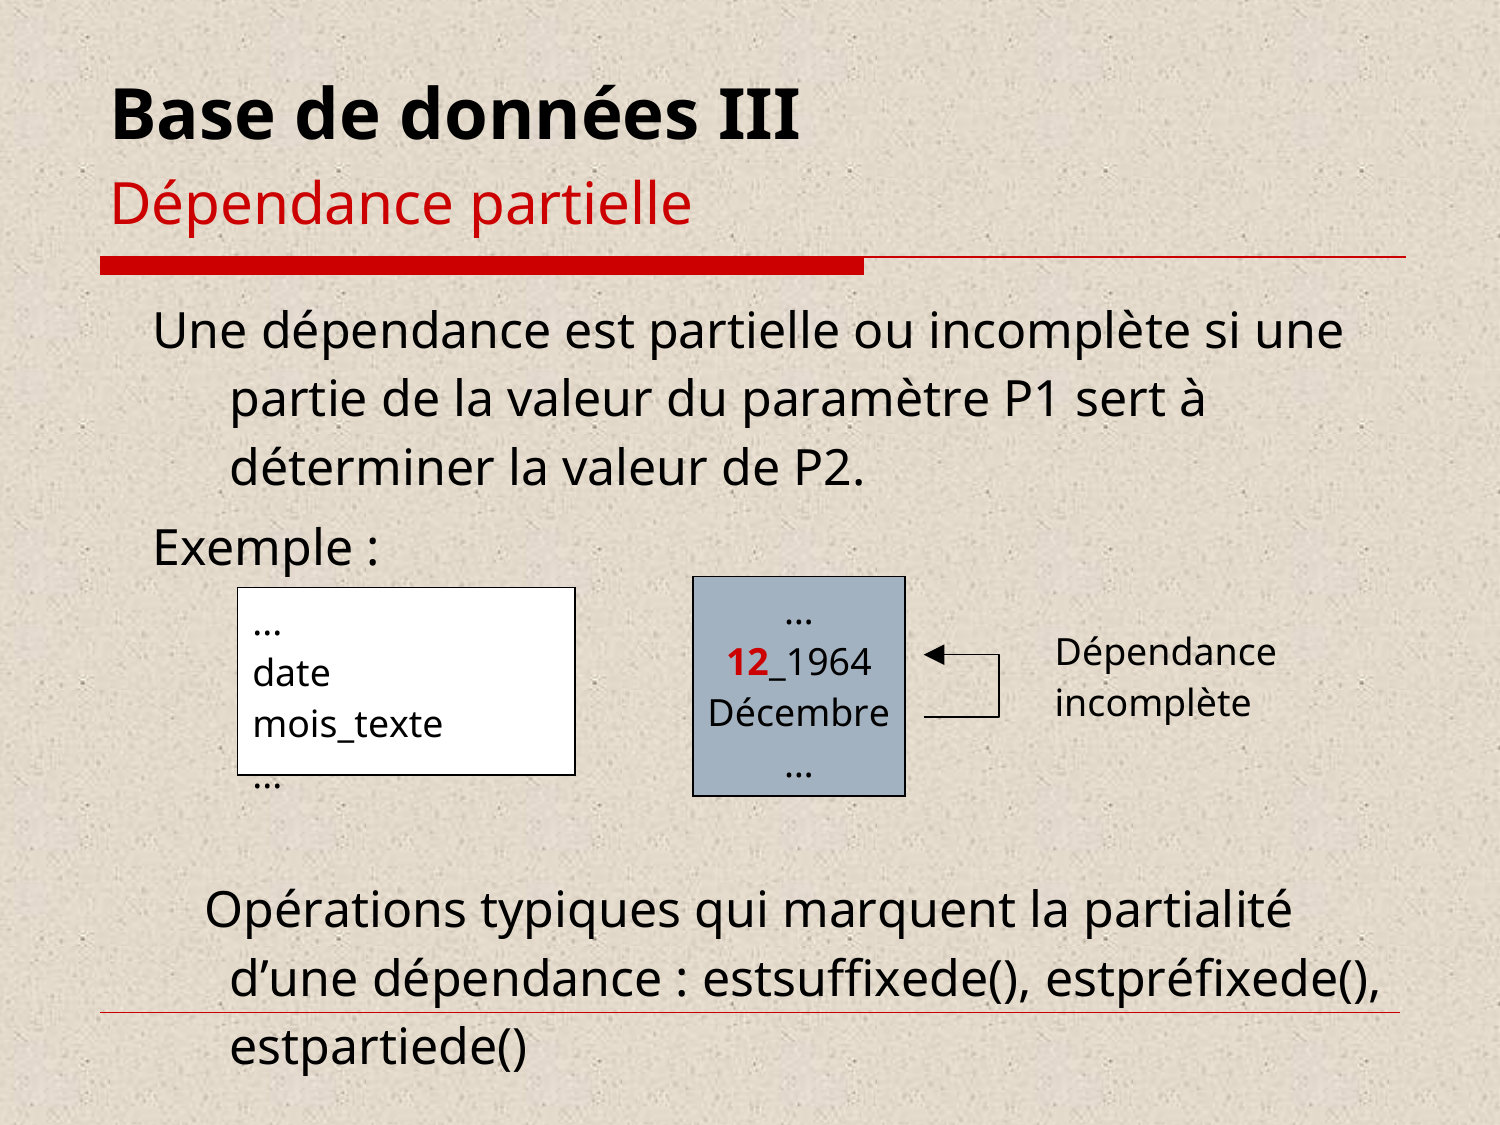

Base de données III
Dépendance partielle
# Une dépendance est partielle ou incomplète si une partie de la valeur du paramètre P1 sert à déterminer la valeur de P2.
Exemple :
 Opérations typiques qui marquent la partialité d’une dépendance : estsuffixede(), estpréfixede(), estpartiede()
…
12_1964
Décembre
…
...
date
mois_texte
...
Dépendance
incomplète